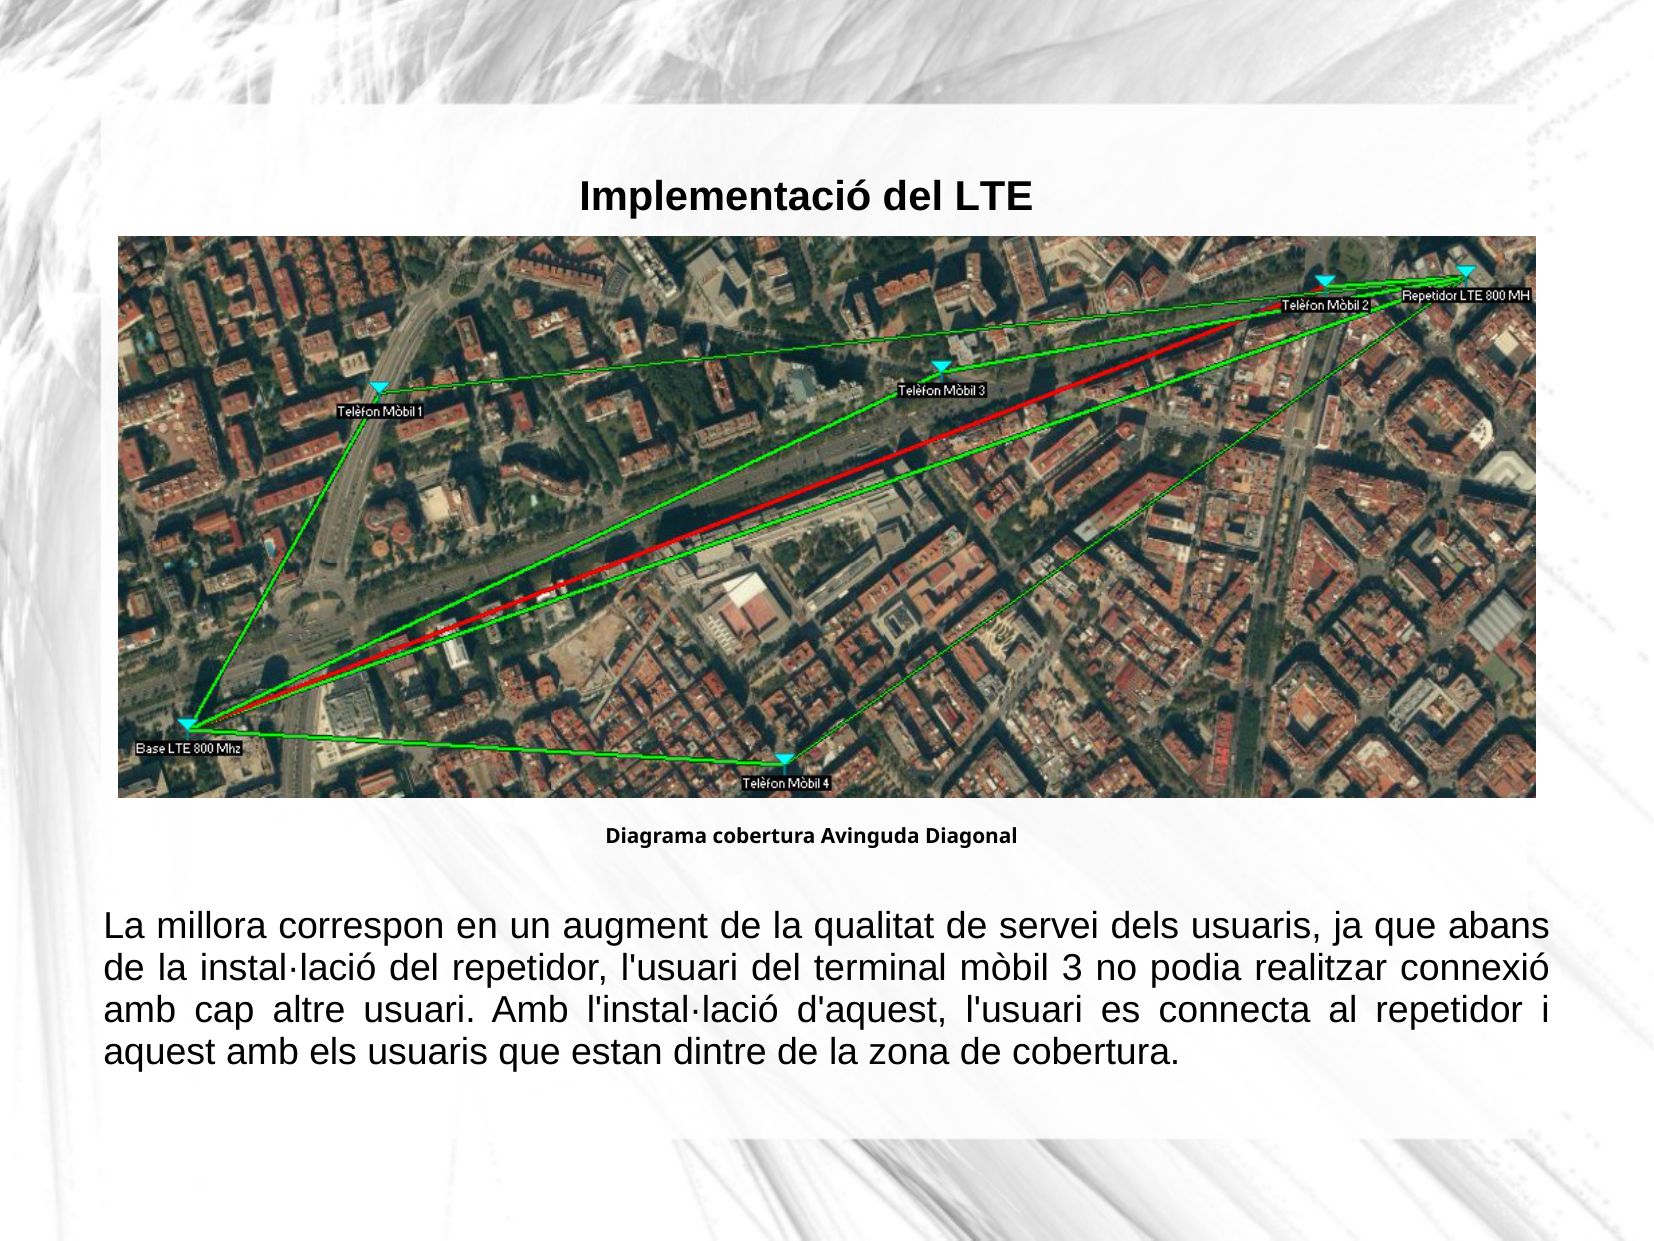

Implementació del LTE
#
Diagrama cobertura Avinguda Diagonal
La millora correspon en un augment de la qualitat de servei dels usuaris, ja que abans de la instal·lació del repetidor, l'usuari del terminal mòbil 3 no podia realitzar connexió amb cap altre usuari. Amb l'instal·lació d'aquest, l'usuari es connecta al repetidor i aquest amb els usuaris que estan dintre de la zona de cobertura.